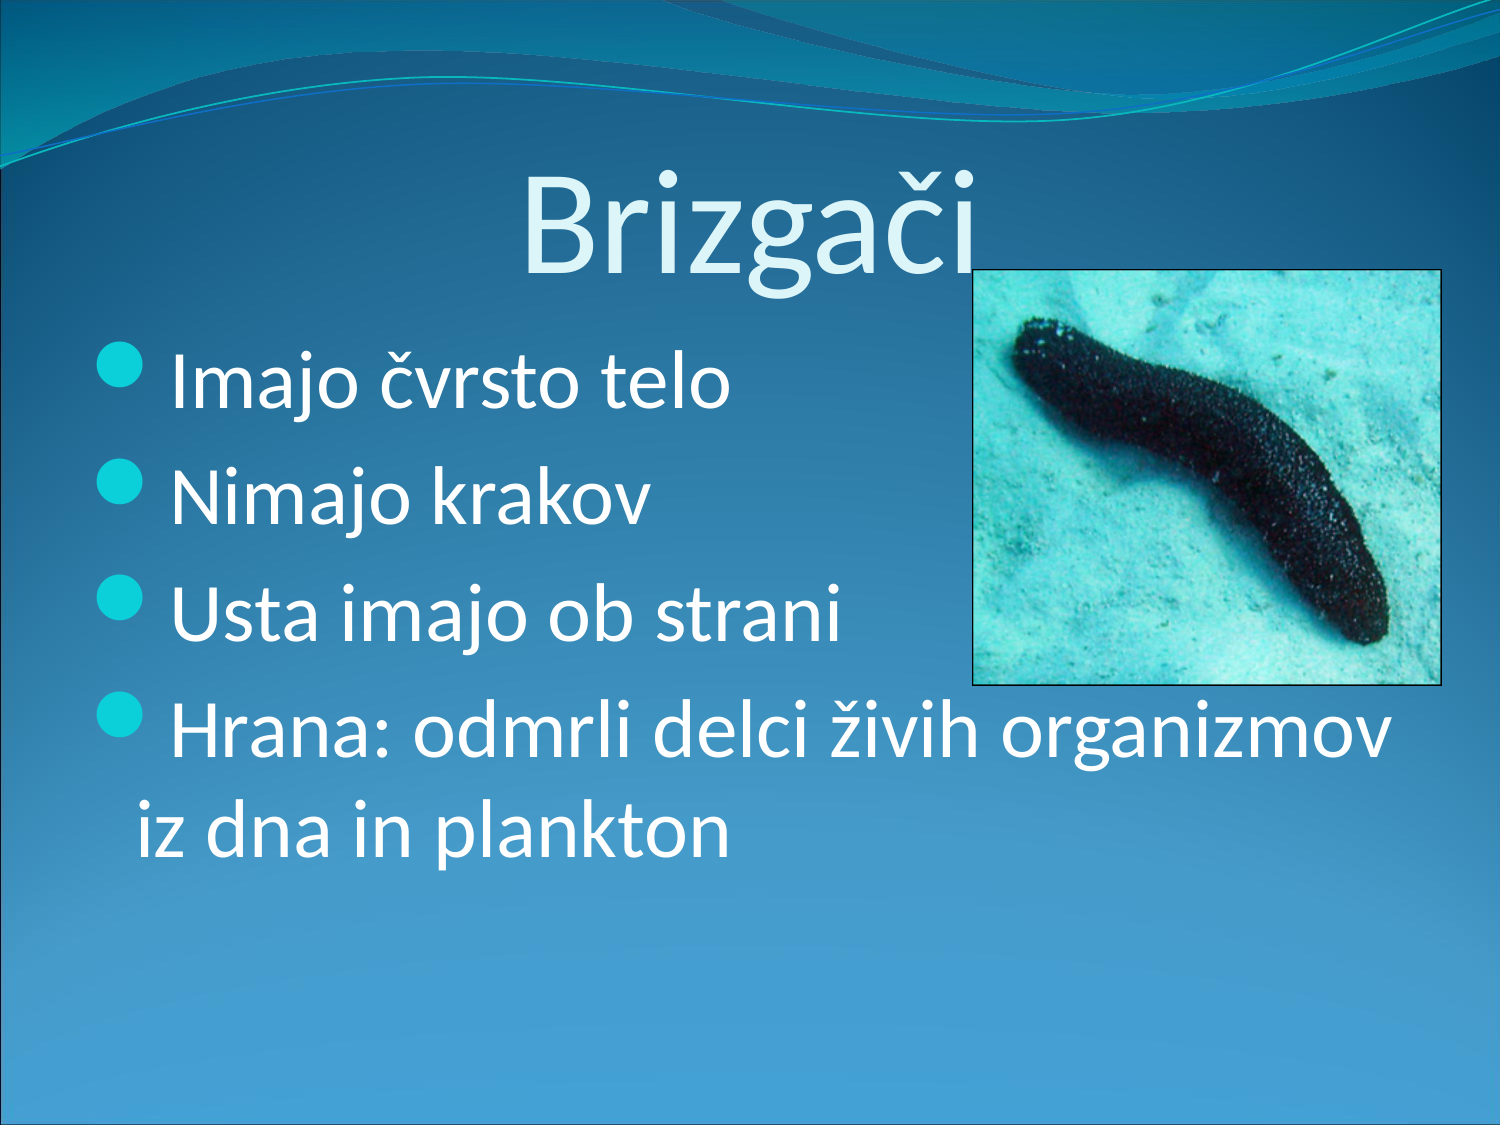

# Brizgači
Imajo čvrsto telo
Nimajo krakov
Usta imajo ob strani
Hrana: odmrli delci živih organizmov iz dna in plankton